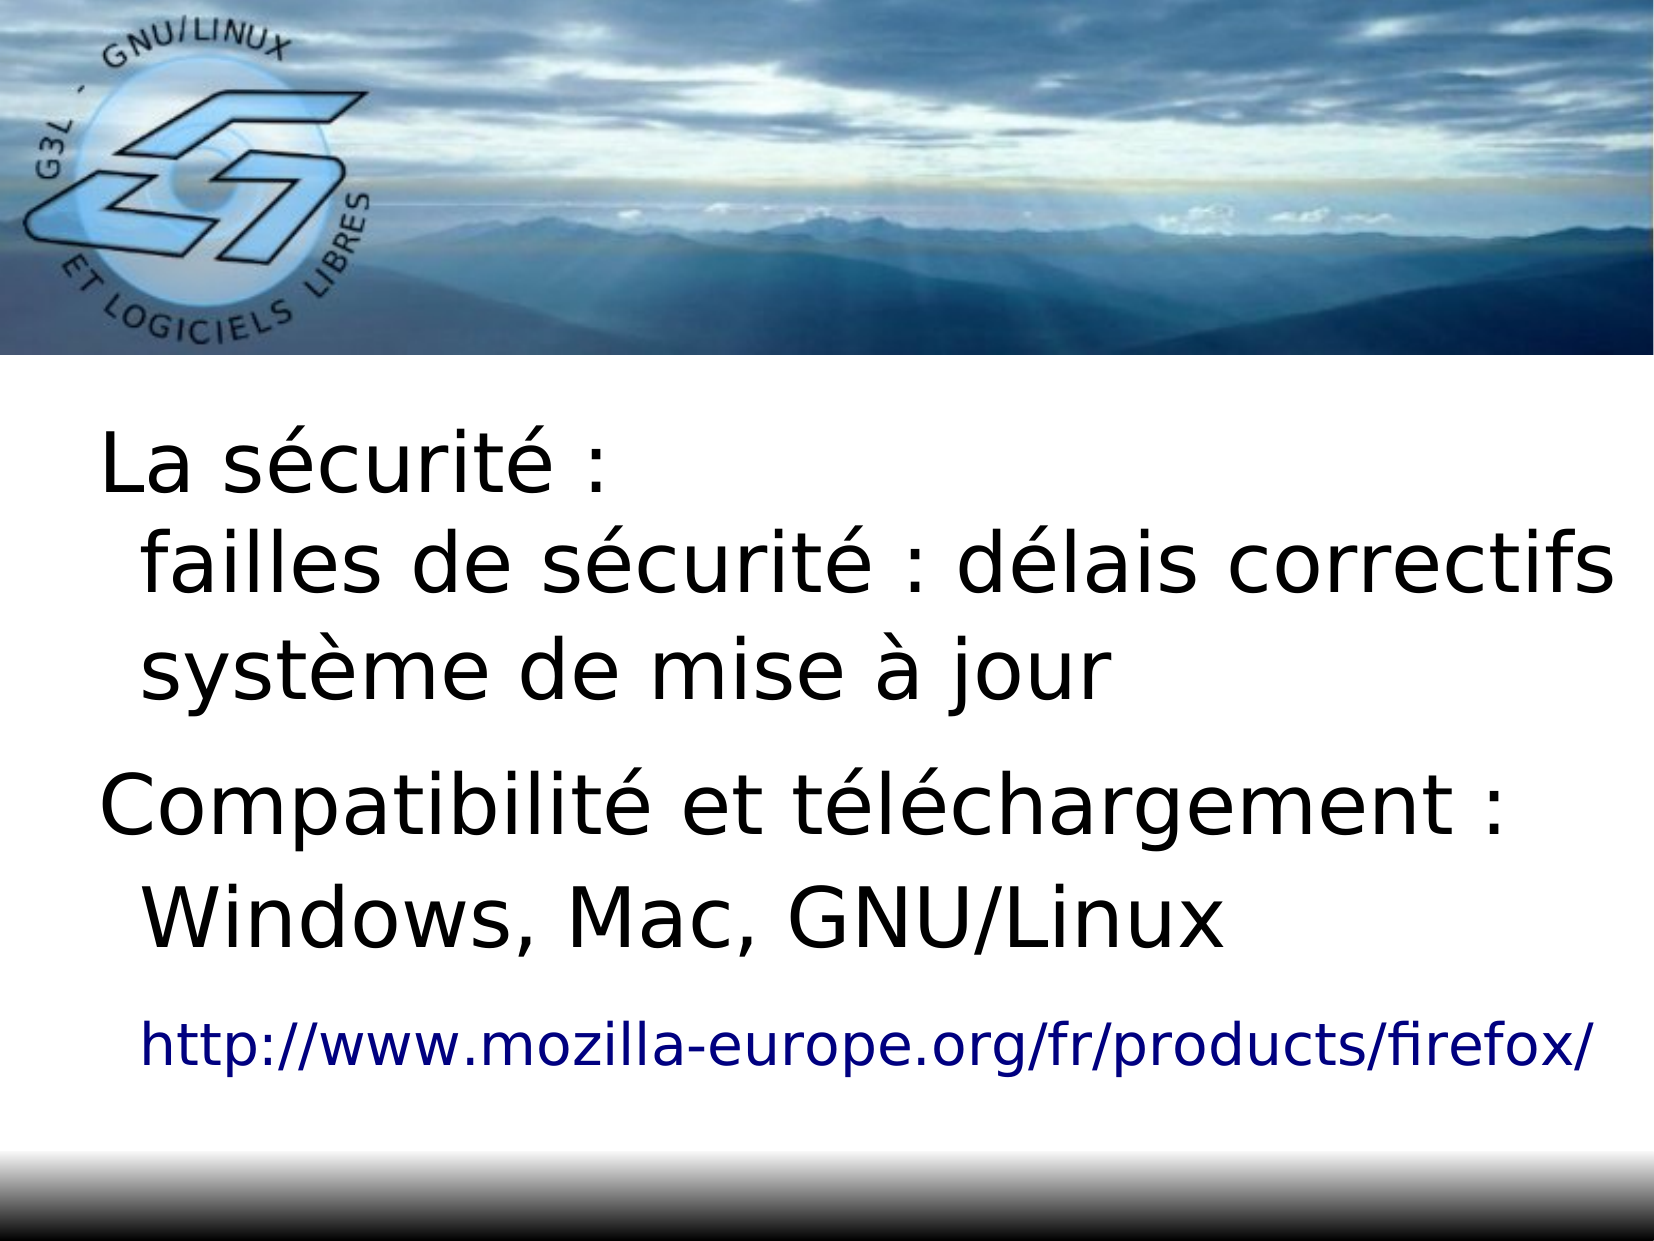

La sécurité :
 failles de sécurité : délais correctifs
 système de mise à jour
Compatibilité et téléchargement :
 Windows, Mac, GNU/Linux
 http://www.mozilla-europe.org/fr/products/firefox/